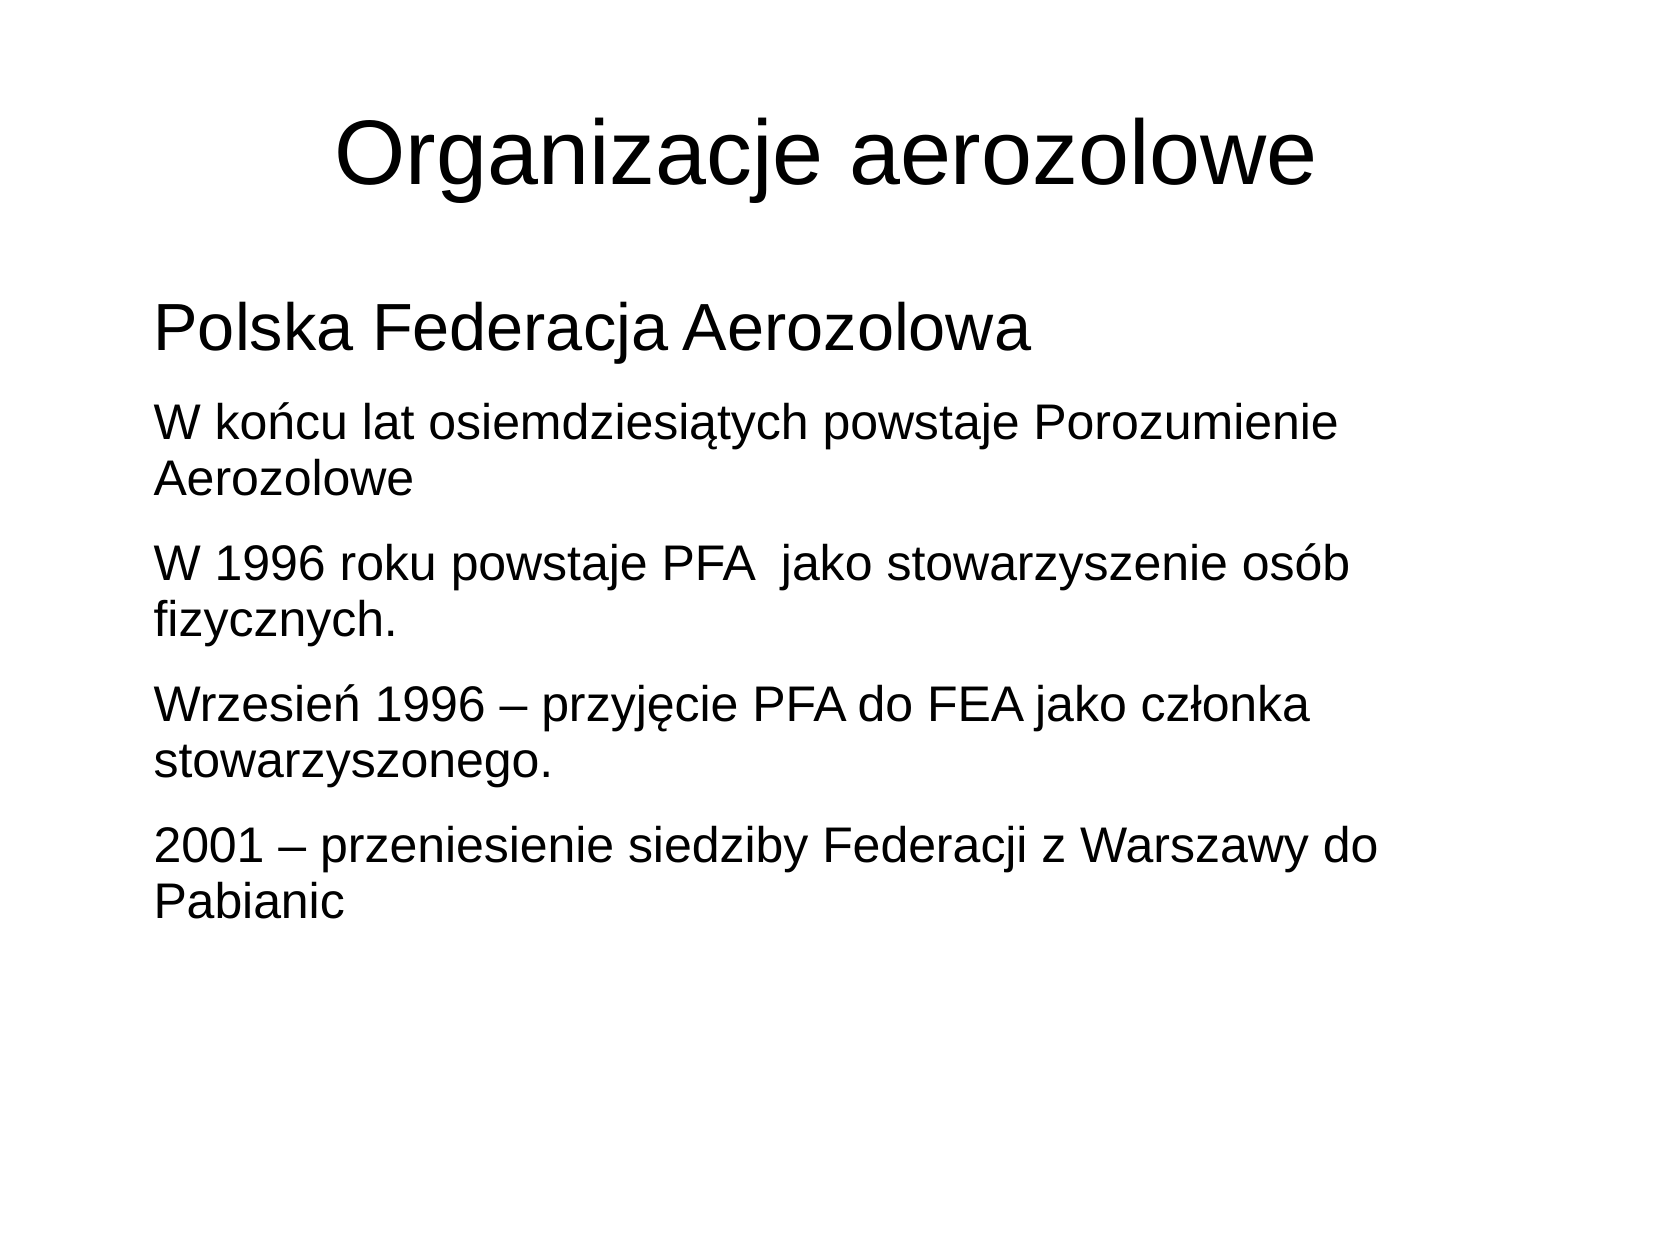

# Organizacje aerozolowe
Polska Federacja Aerozolowa
W końcu lat osiemdziesiątych powstaje Porozumienie Aerozolowe
W 1996 roku powstaje PFA jako stowarzyszenie osób fizycznych.
Wrzesień 1996 – przyjęcie PFA do FEA jako członka stowarzyszonego.
2001 – przeniesienie siedziby Federacji z Warszawy do Pabianic